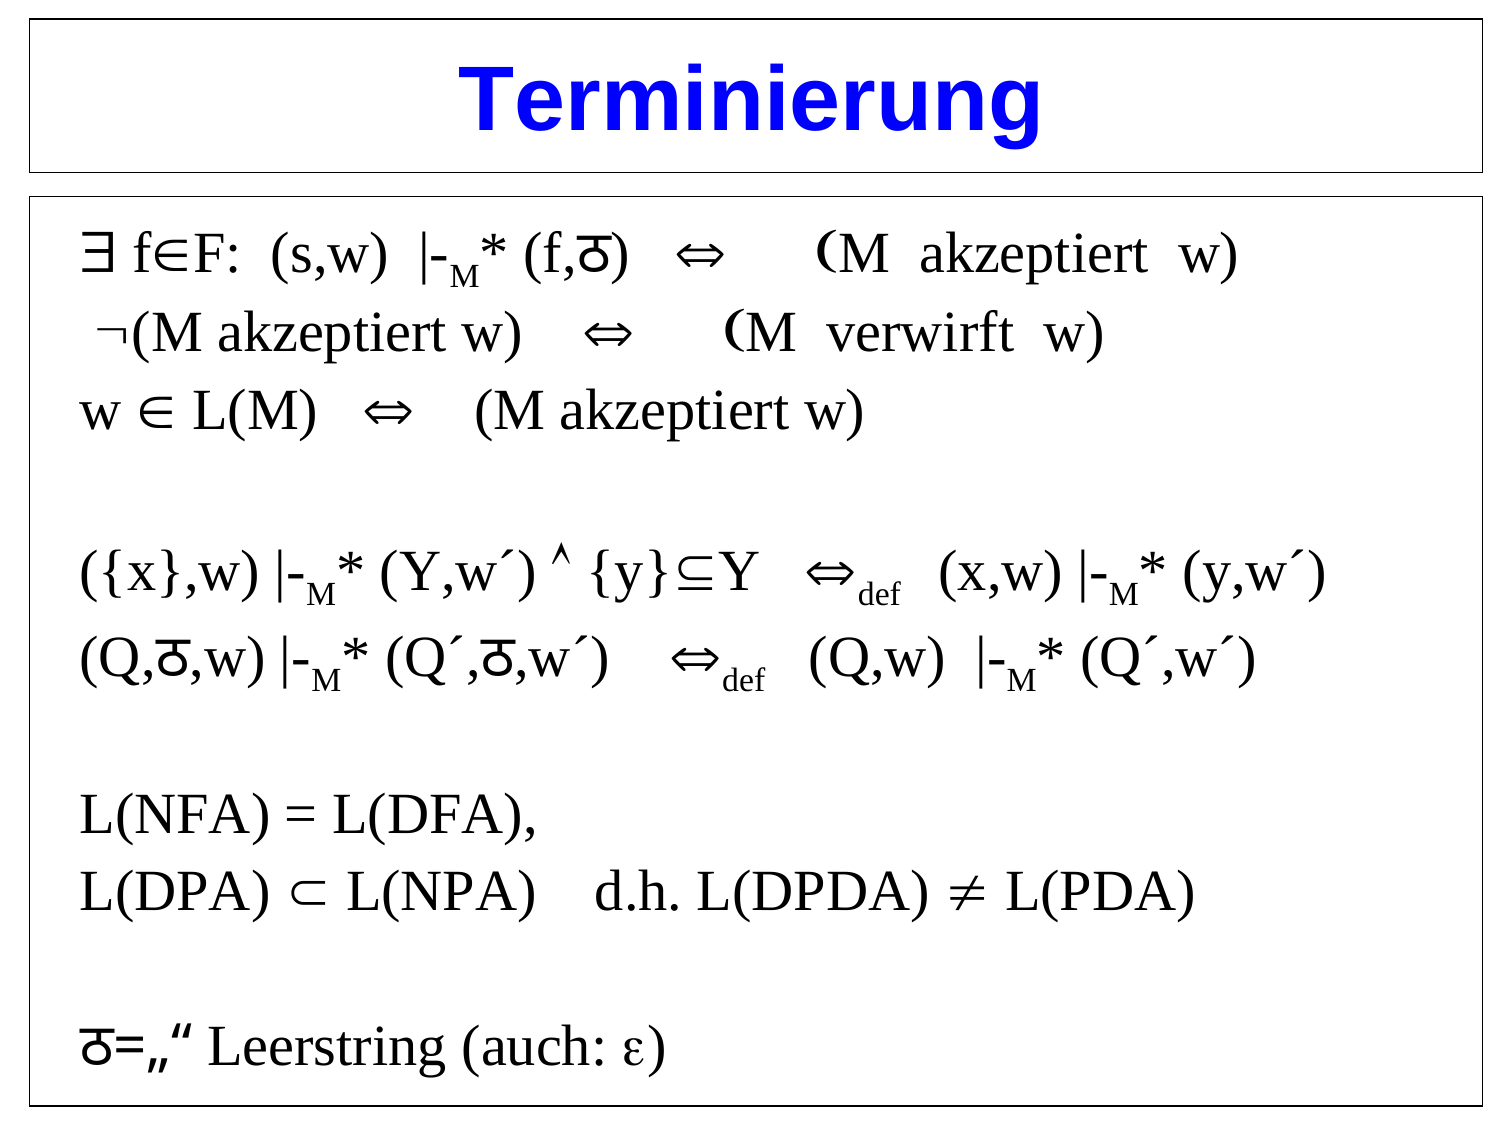

# Terminierung
 fF: (s,w) |-M* (f,ठ) M akzeptiert w)
 (M akzeptiert w) M verwirft w)
w  L(M)  (M akzeptiert w)
({x},w) |-M* (Y,w´)  {y}Y def (x,w) |-M* (y,w´)
(Q,ठ,w) |-M* (Q´,ठ,w´) def (Q,w) |-M* (Q´,w´)
L(NFA) = L(DFA),
L(DPA)  L(NPA) d.h. L(DPDA)  L(PDA)
ठ=„“ Leerstring (auch: )